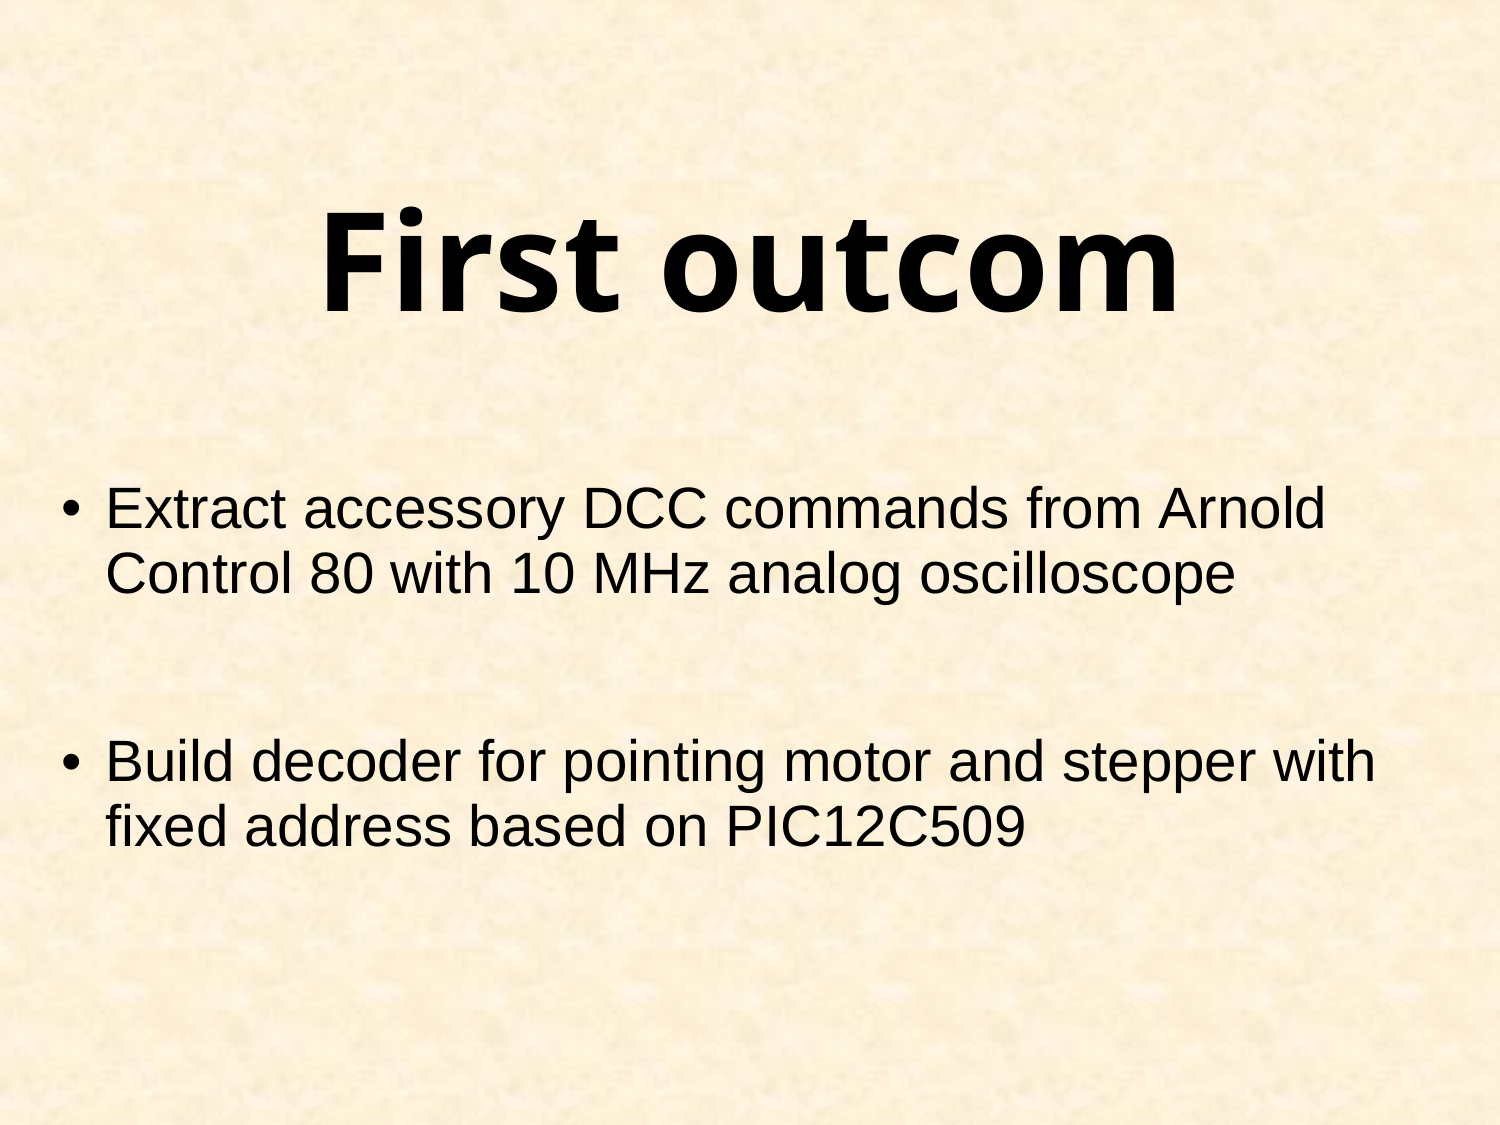

First outcom
# Extract accessory DCC commands from Arnold Control 80 with 10 MHz analog oscilloscope
Build decoder for pointing motor and stepper with fixed address based on PIC12C509